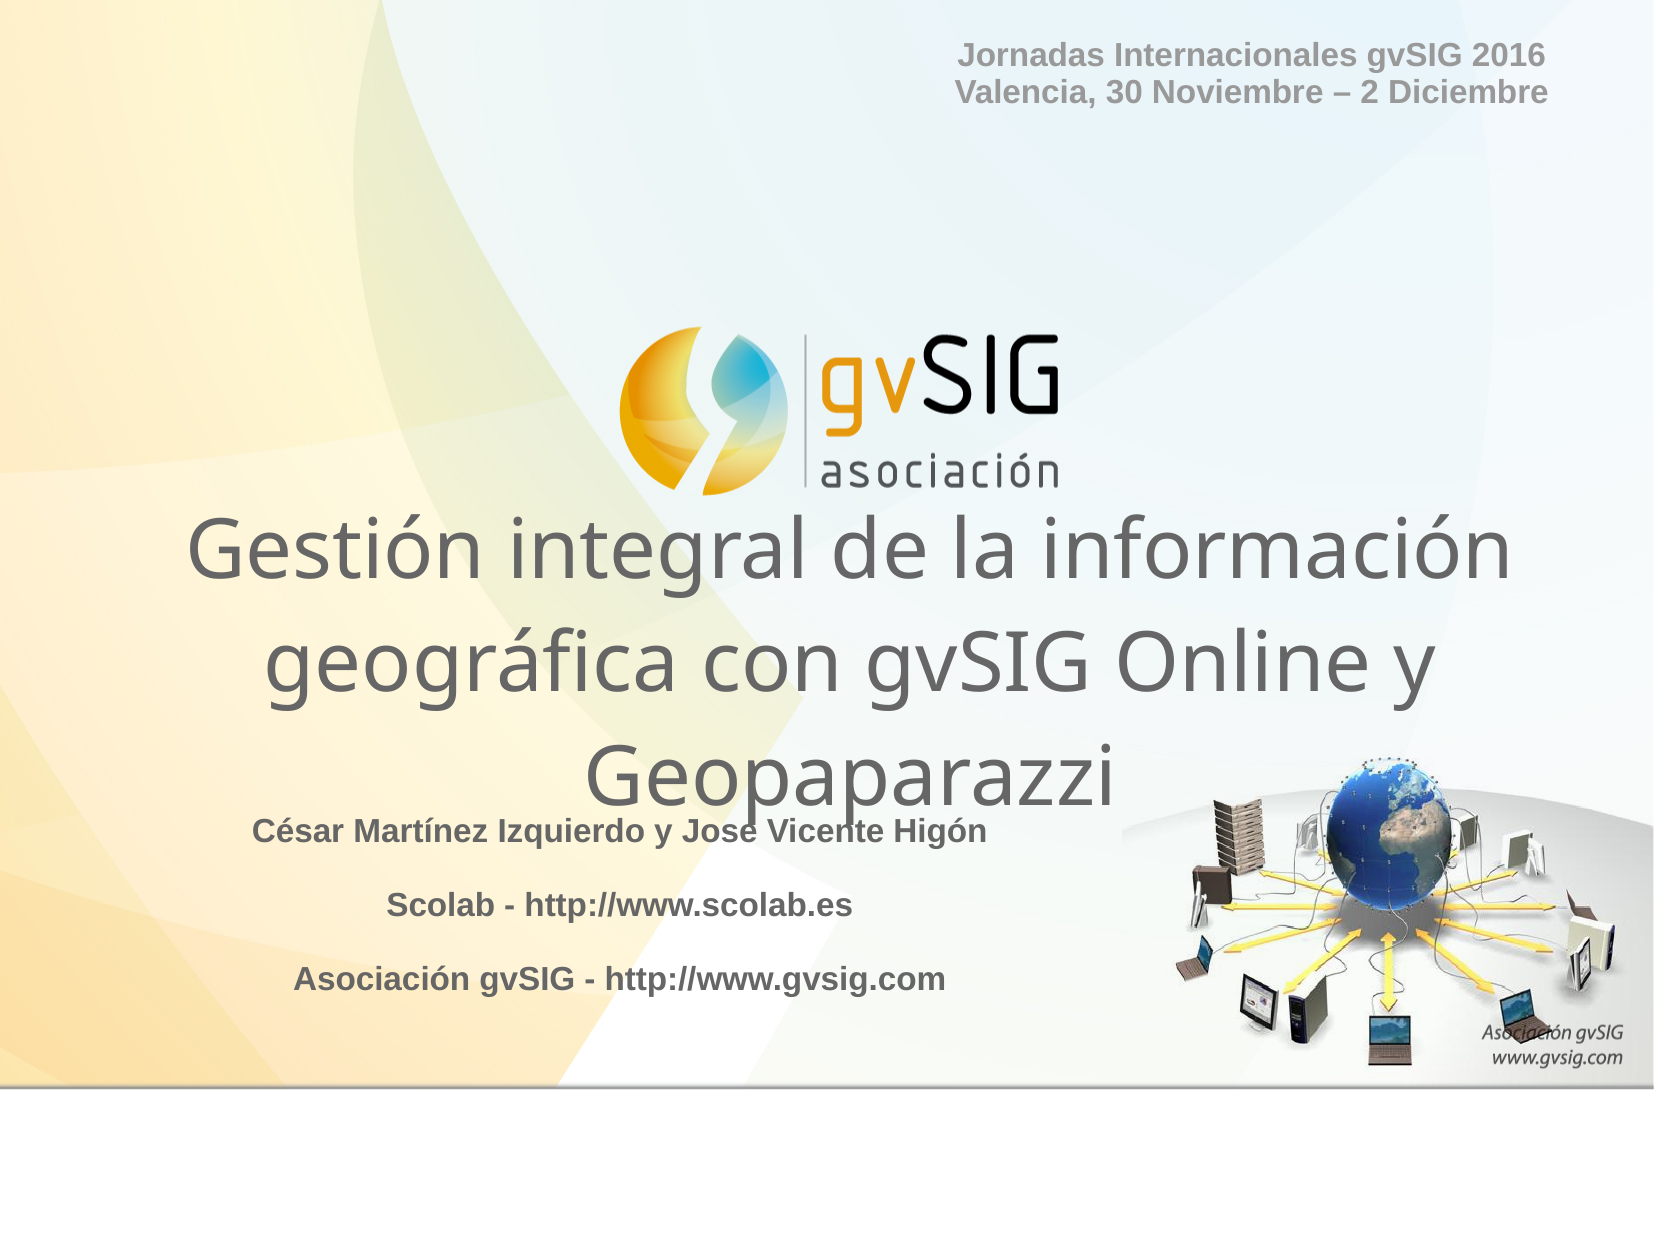

Jornadas Internacionales gvSIG 2016
Valencia, 30 Noviembre – 2 Diciembre
# Gestión integral de la información geográfica con gvSIG Online y Geopaparazzi
César Martínez Izquierdo y Jose Vicente Higón
Scolab - http://www.scolab.es
Asociación gvSIG - http://www.gvsig.com